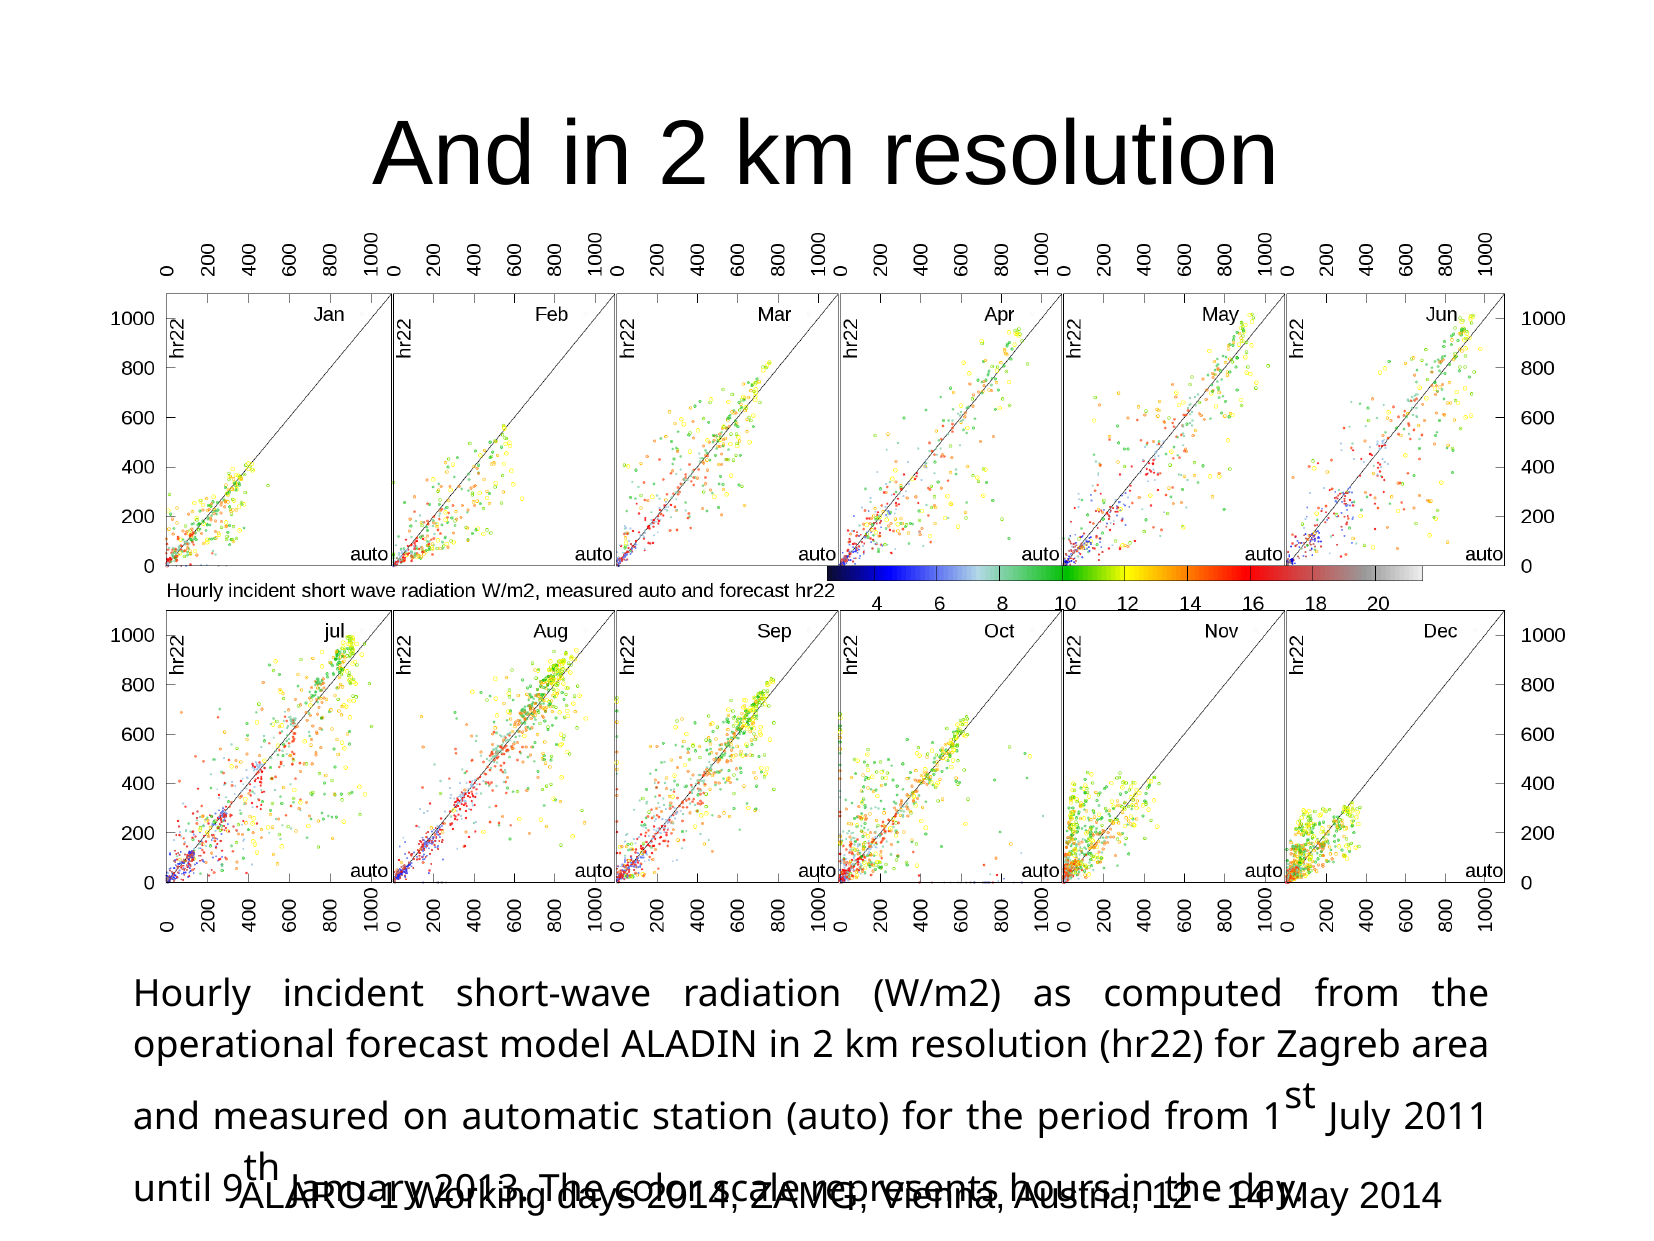

# And in 2 km resolution
Hourly incident short-wave radiation (W/m2) as computed from the operational forecast model ALADIN in 2 km resolution (hr22) for Zagreb area and measured on automatic station (auto) for the period from 1st July 2011 until 9th January 2013. The color scale represents hours in the day.
ALARO-1 Working days 2014, ZAMG, Vienna, Austria, 12 - 14 May 2014